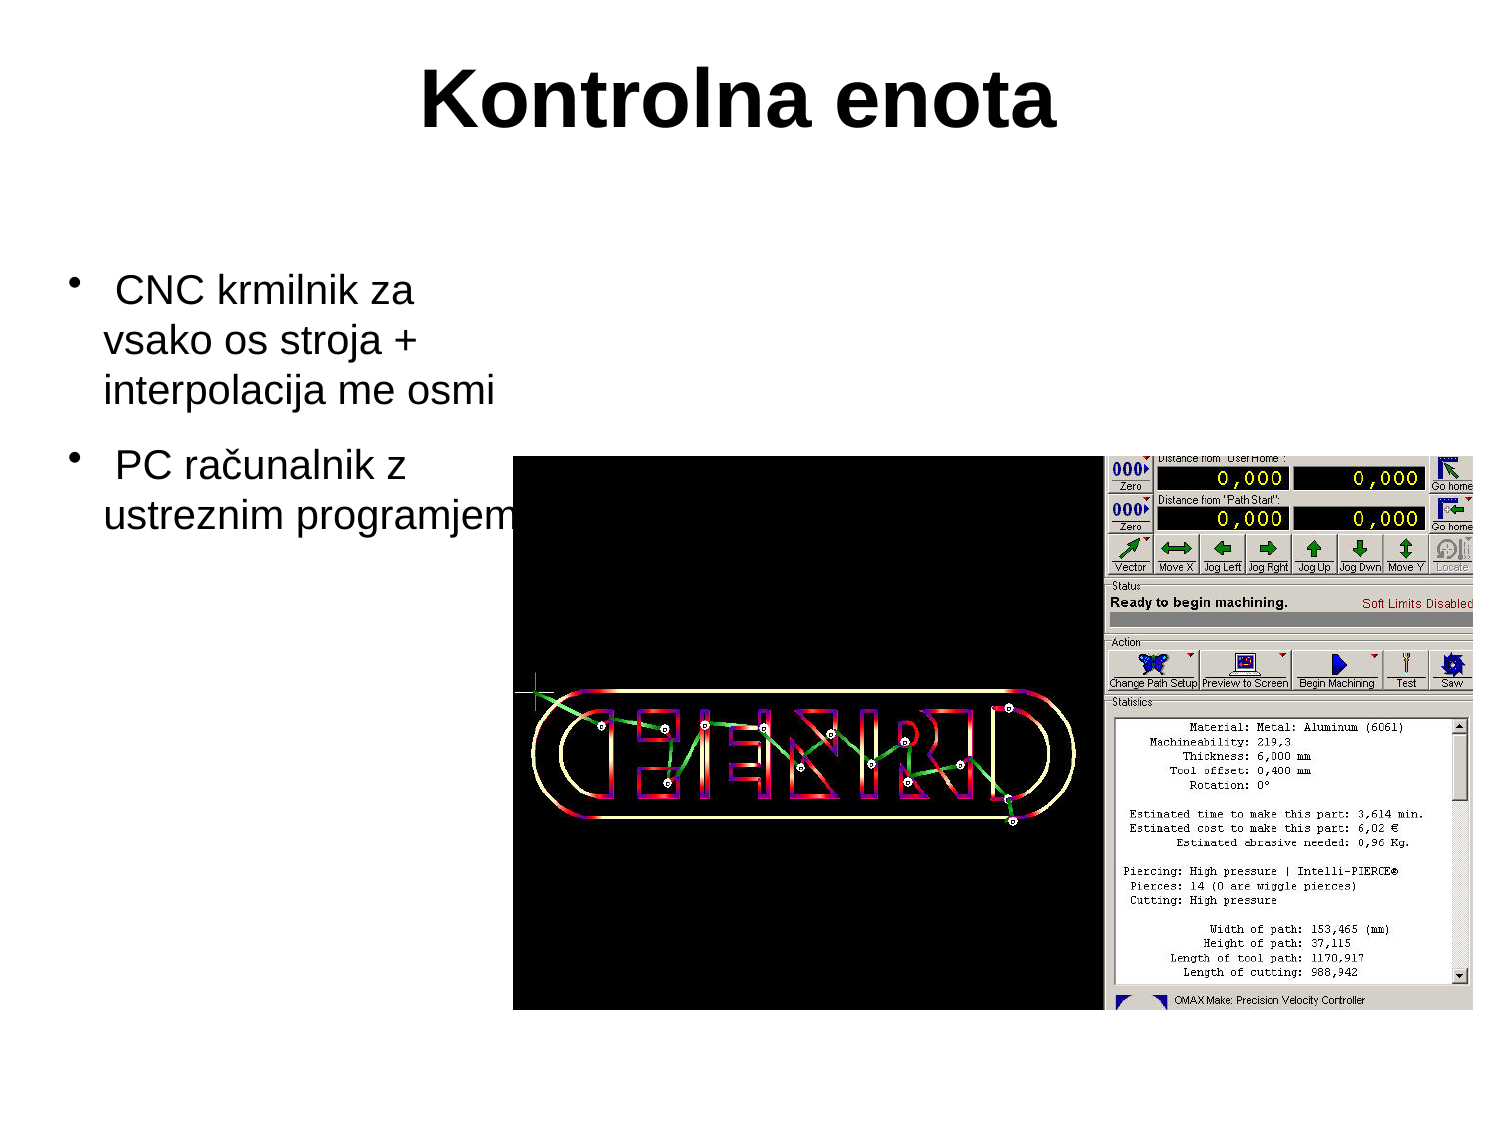

# Kontrolna enota
 CNC krmilnik za vsako os stroja + interpolacija me osmi
 PC računalnik z ustreznim programjem